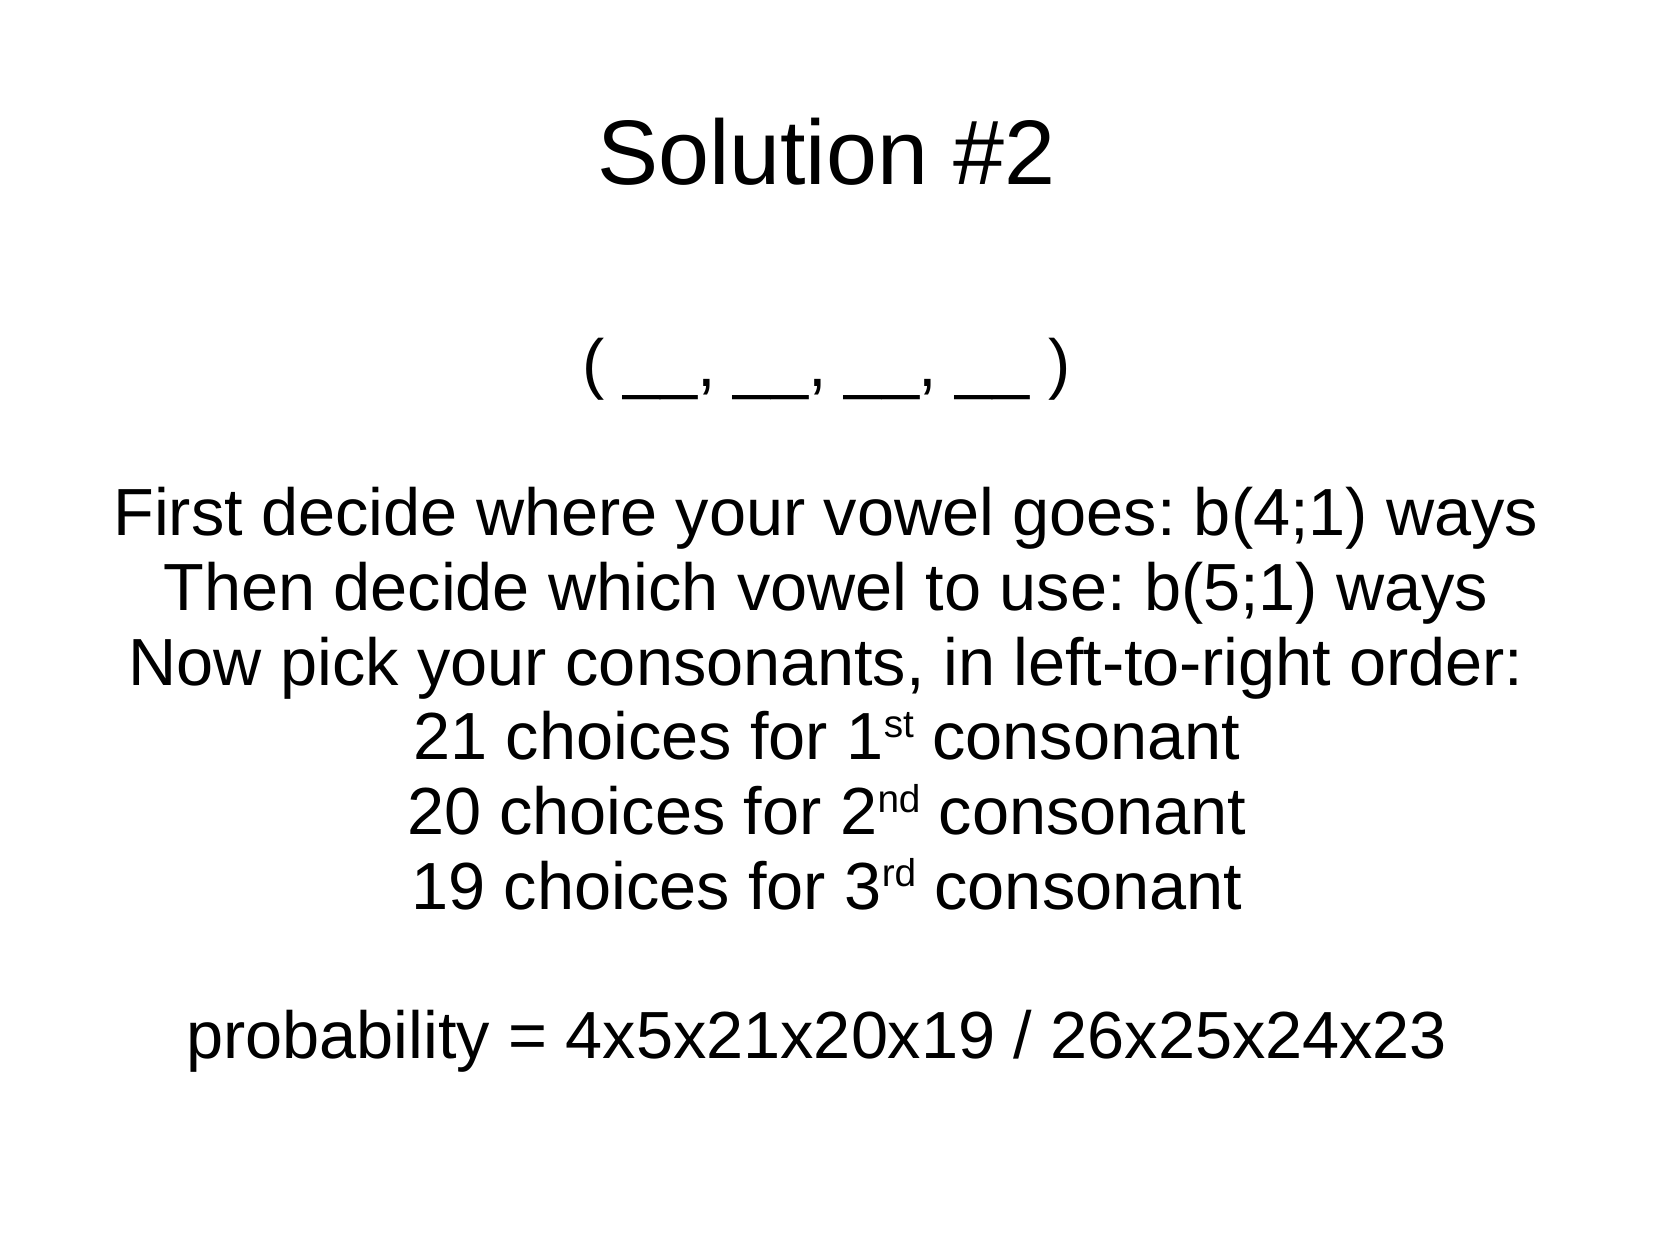

# Solution #2
( __, __, __, __ )
First decide where your vowel goes: b(4;1) ways
Then decide which vowel to use: b(5;1) ways
Now pick your consonants, in left-to-right order:
21 choices for 1st consonant
20 choices for 2nd consonant
19 choices for 3rd consonant
probability = 4x5x21x20x19 / 26x25x24x23